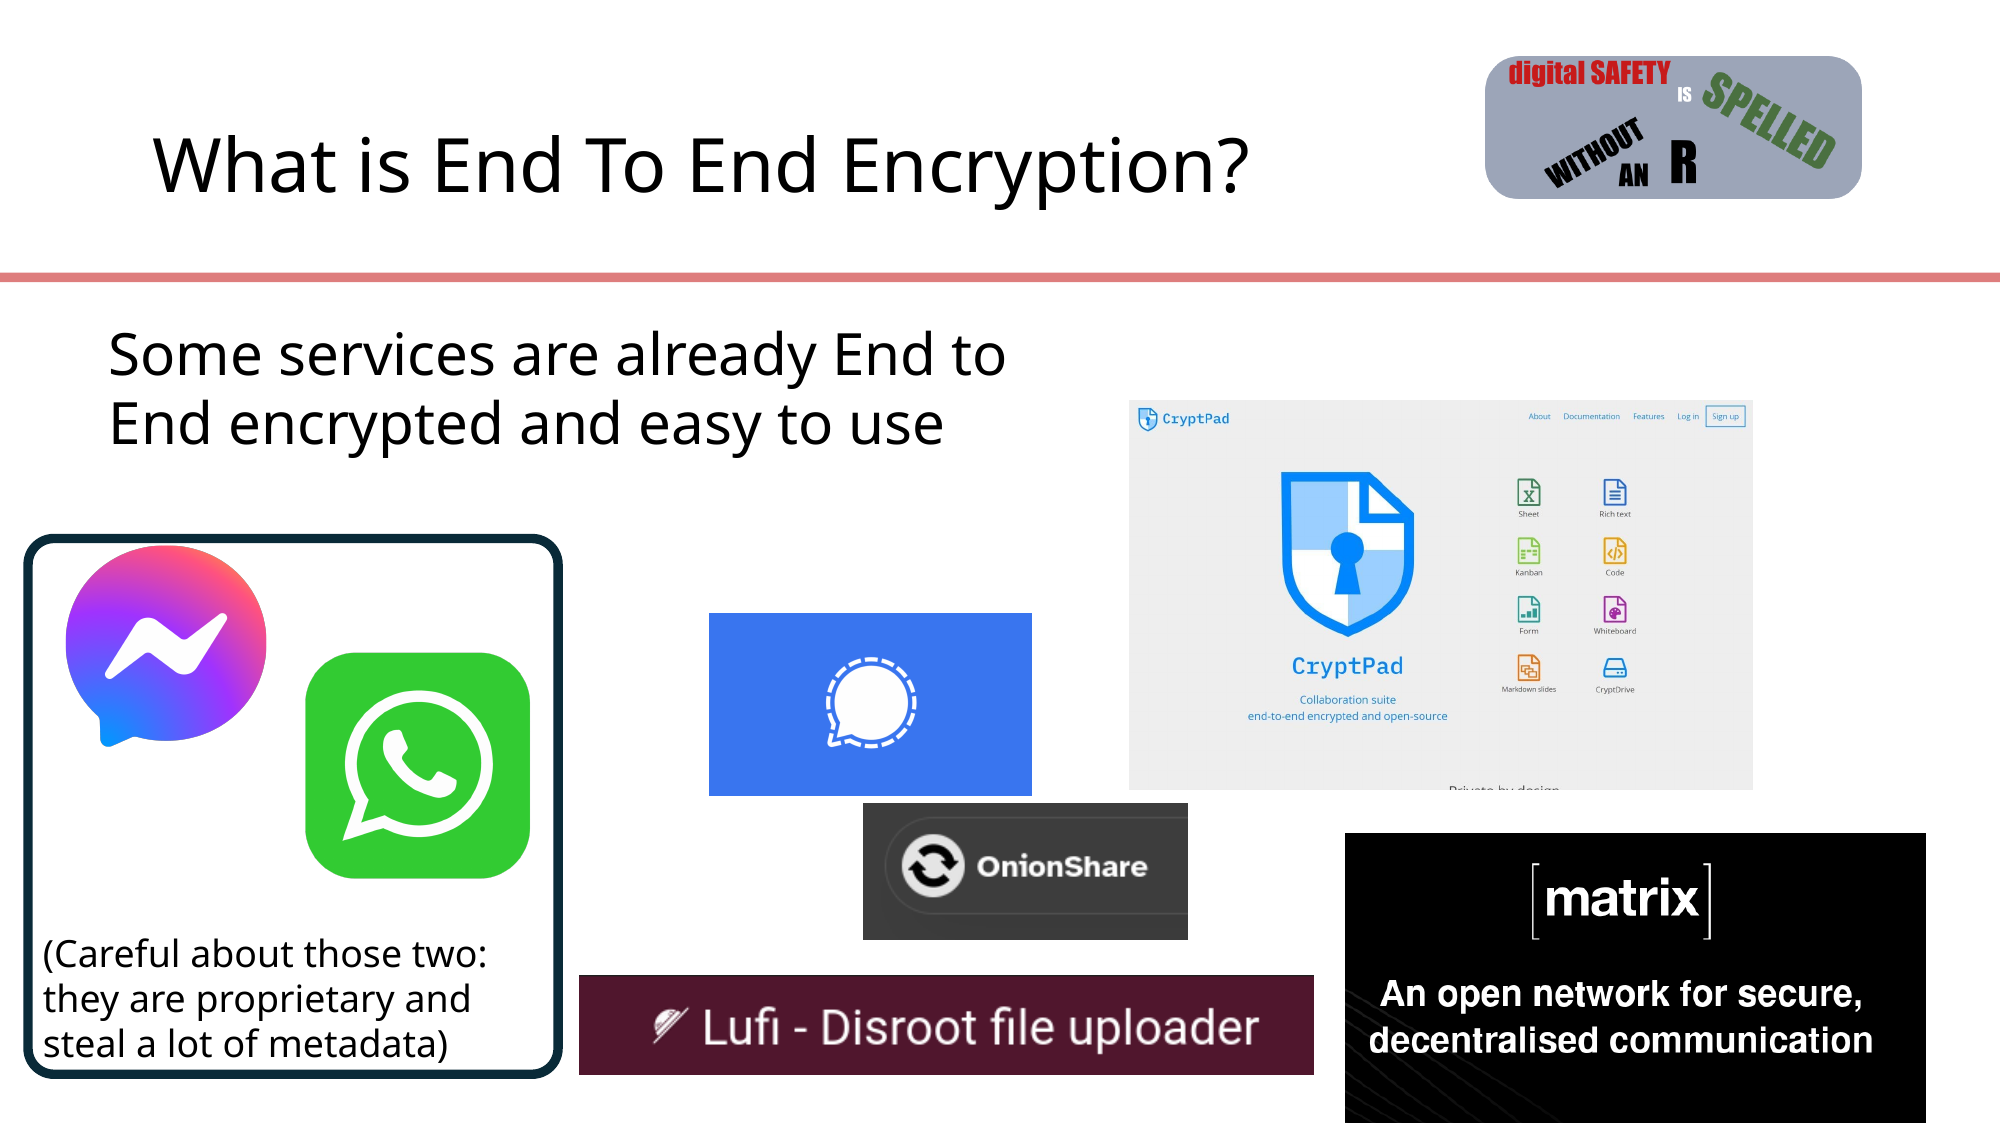

# What is End To End Encryption?
Some services are already End to End encrypted and easy to use
(Careful about those two: they are proprietary and steal a lot of metadata)